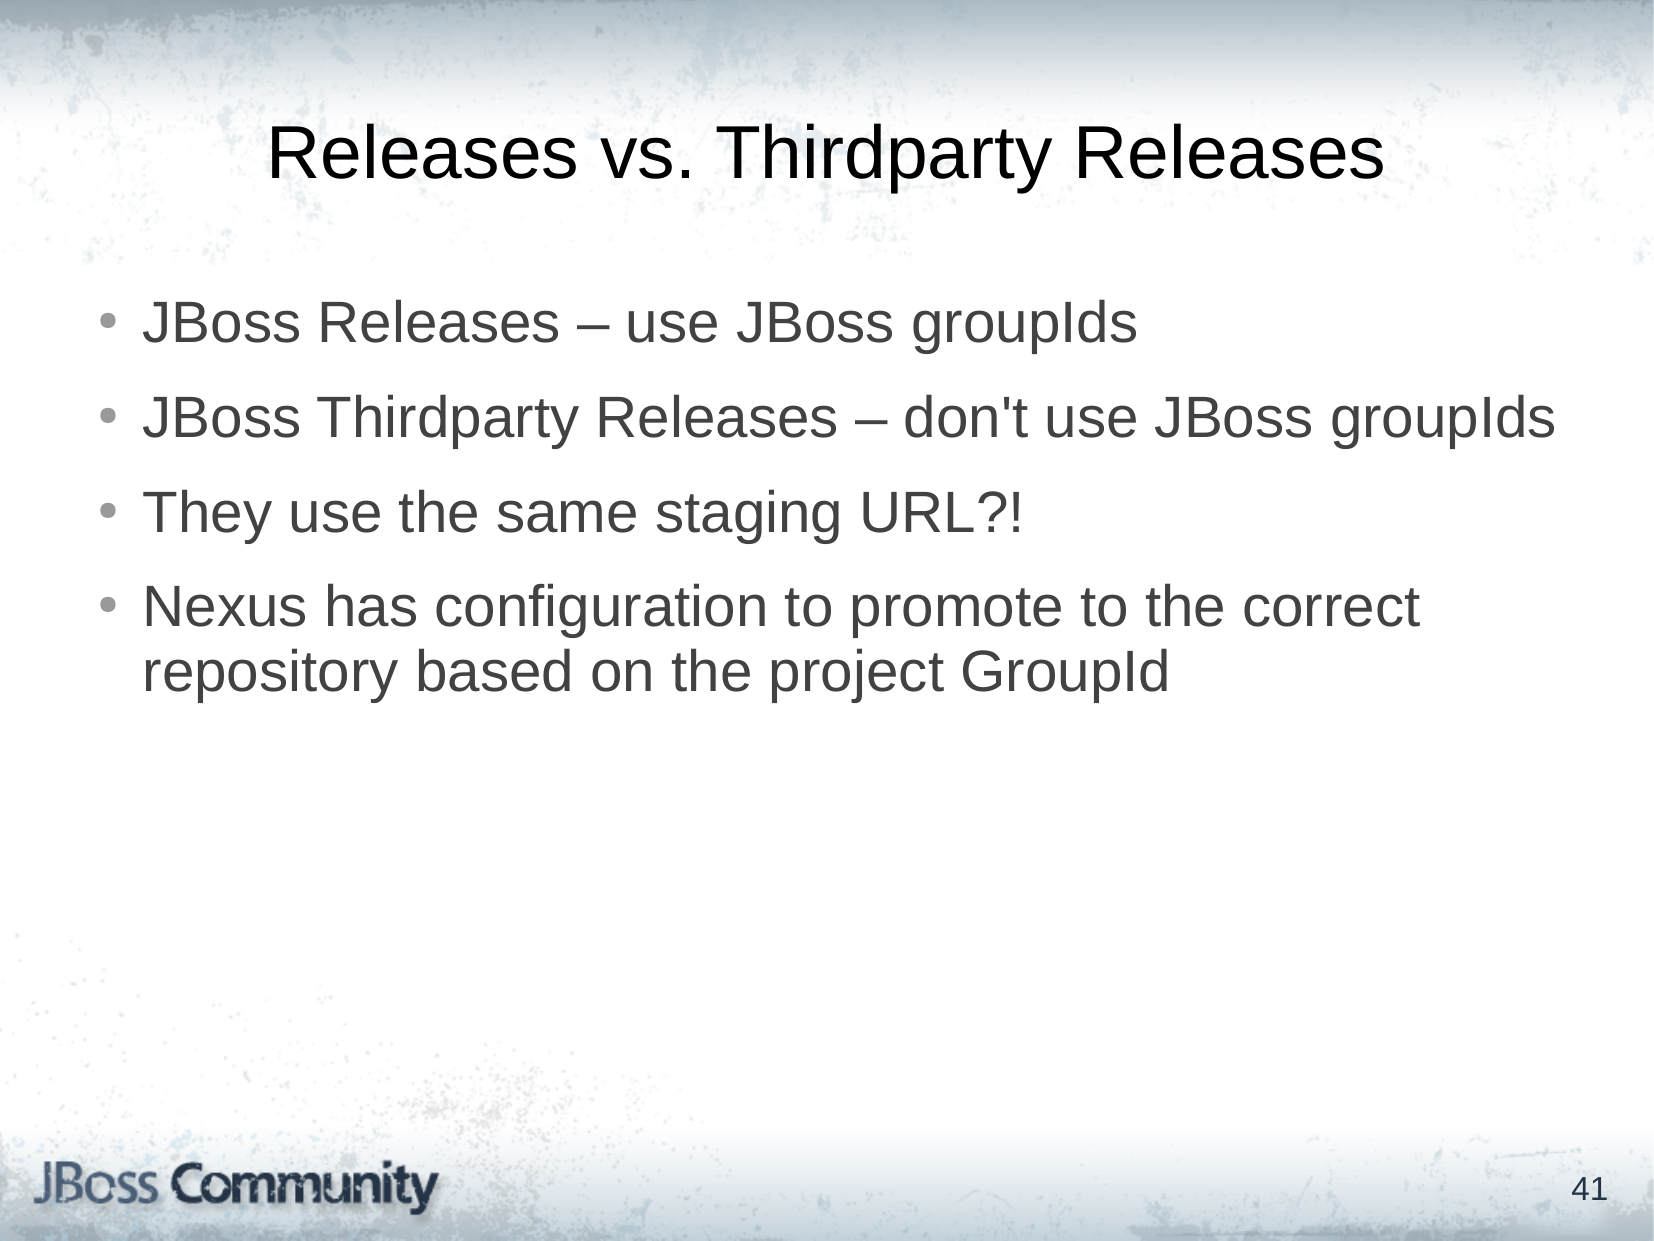

# Releases vs. Thirdparty Releases
JBoss Releases – use JBoss groupIds
JBoss Thirdparty Releases – don't use JBoss groupIds
They use the same staging URL?!
Nexus has configuration to promote to the correct repository based on the project GroupId